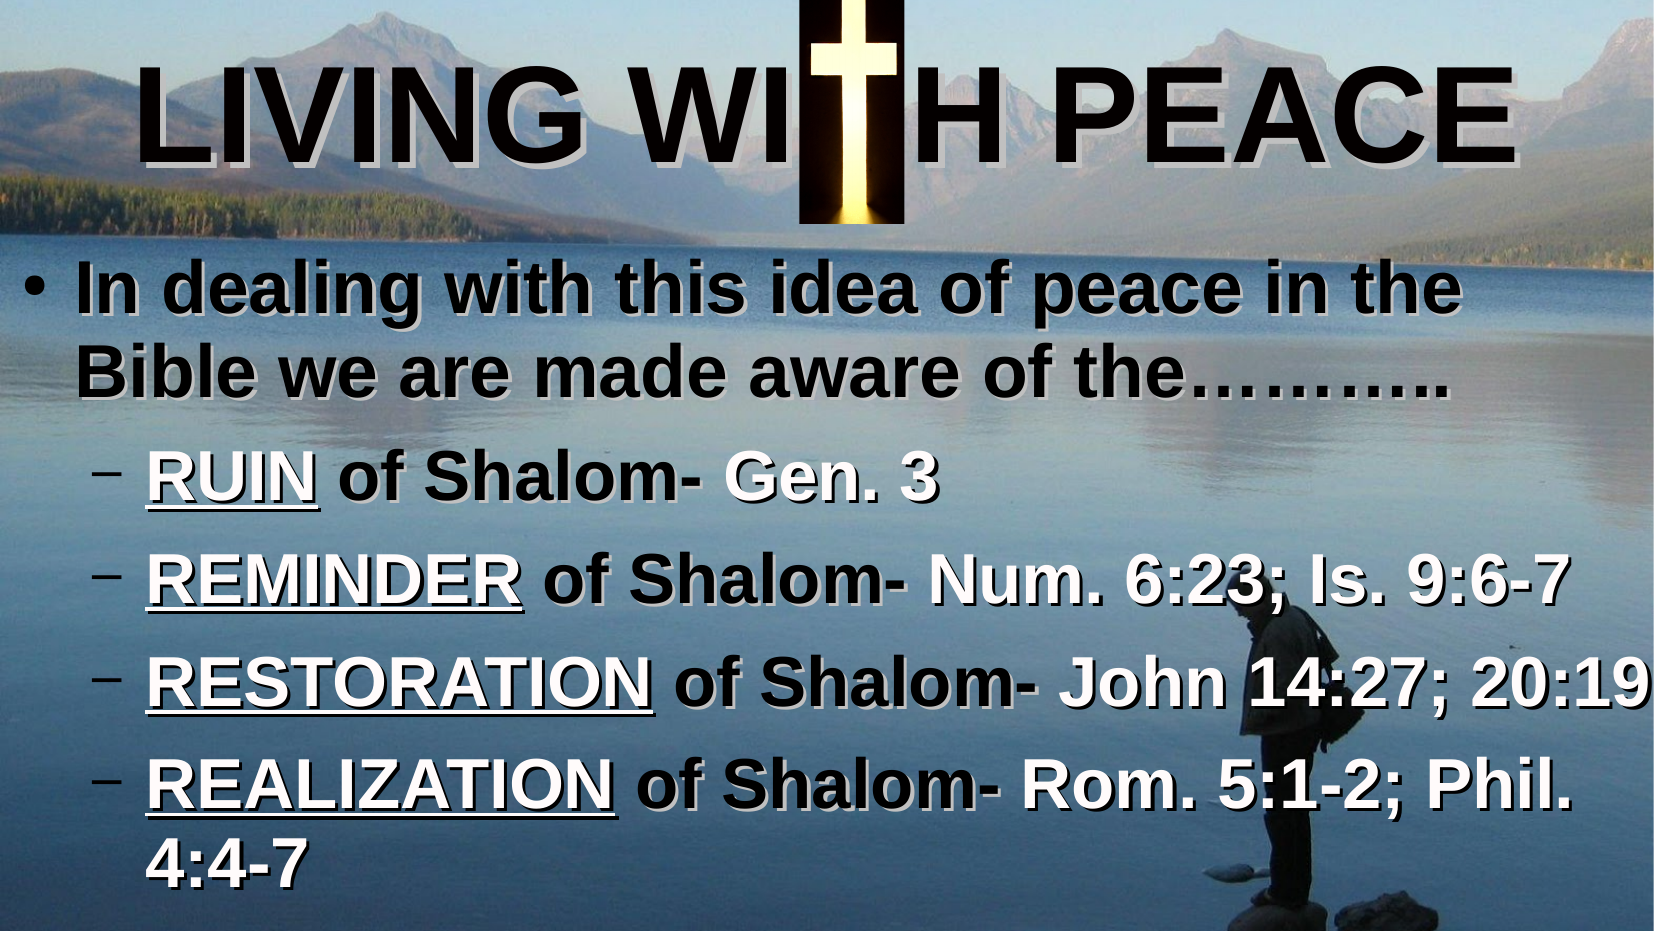

# LIVING WI H PEACE
In dealing with this idea of peace in the Bible we are made aware of the………..
RUIN of Shalom- Gen. 3
REMINDER of Shalom- Num. 6:23; Is. 9:6-7
RESTORATION of Shalom- John 14:27; 20:19
REALIZATION of Shalom- Rom. 5:1-2; Phil. 4:4-7